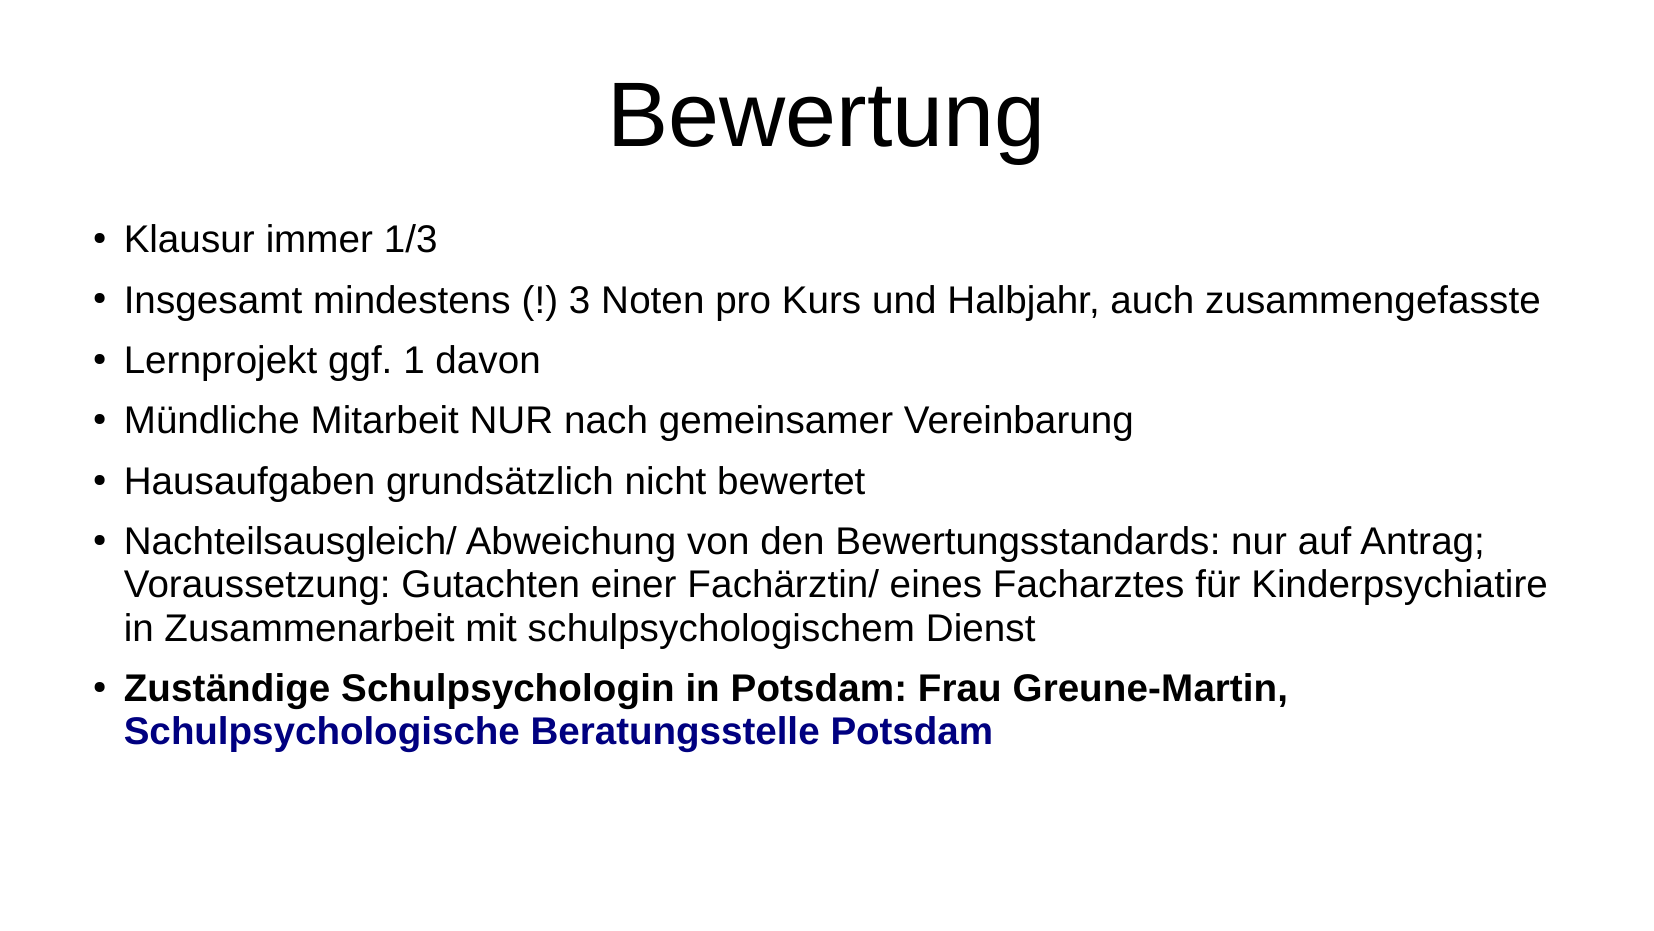

# Bewertung
Klausur immer 1/3
Insgesamt mindestens (!) 3 Noten pro Kurs und Halbjahr, auch zusammengefasste
Lernprojekt ggf. 1 davon
Mündliche Mitarbeit NUR nach gemeinsamer Vereinbarung
Hausaufgaben grundsätzlich nicht bewertet
Nachteilsausgleich/ Abweichung von den Bewertungsstandards: nur auf Antrag; Voraussetzung: Gutachten einer Fachärztin/ eines Facharztes für Kinderpsychiatire in Zusammenarbeit mit schulpsychologischem Dienst
Zuständige Schulpsychologin in Potsdam: Frau Greune-Martin, Schulpsychologische Beratungsstelle Potsdam